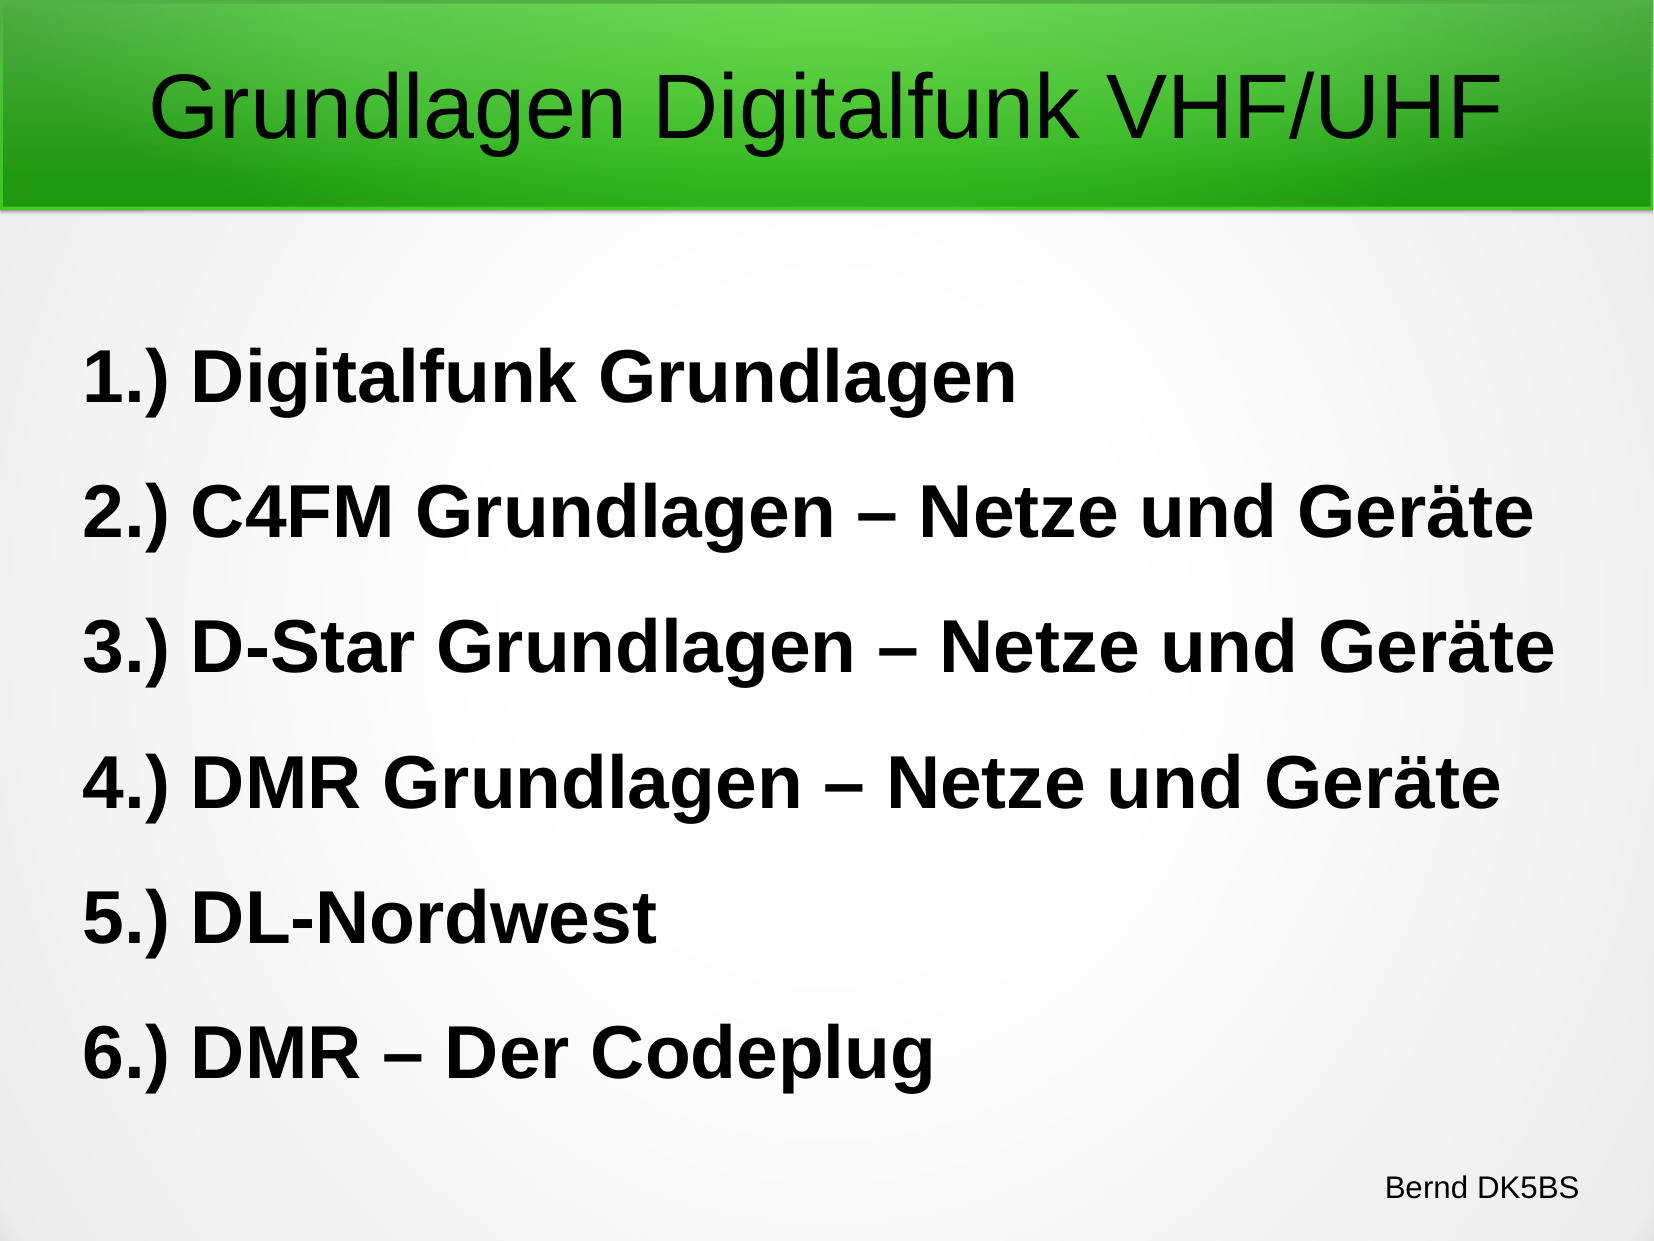

Grundlagen Digitalfunk VHF/UHF
# 1.) Digitalfunk Grundlagen
2.) C4FM Grundlagen – Netze und Geräte
3.) D-Star Grundlagen – Netze und Geräte
4.) DMR Grundlagen – Netze und Geräte
5.) DL-Nordwest
6.) DMR – Der Codeplug
Bernd DK5BS